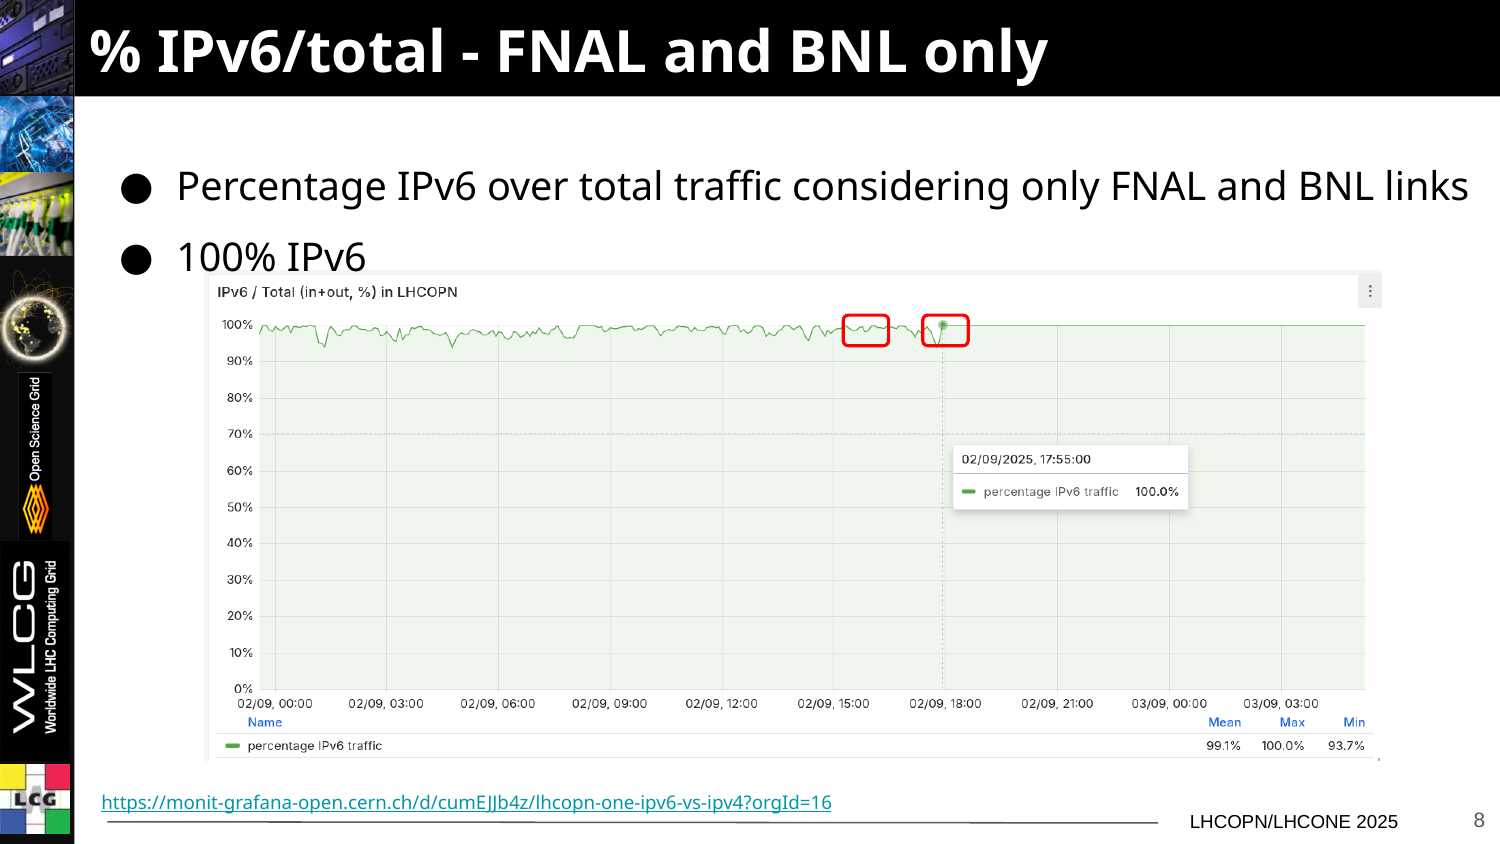

# % IPv6/total - FNAL and BNL only
Percentage IPv6 over total traffic considering only FNAL and BNL links
100% IPv6
https://monit-grafana-open.cern.ch/d/cumEJJb4z/lhcopn-one-ipv6-vs-ipv4?orgId=16